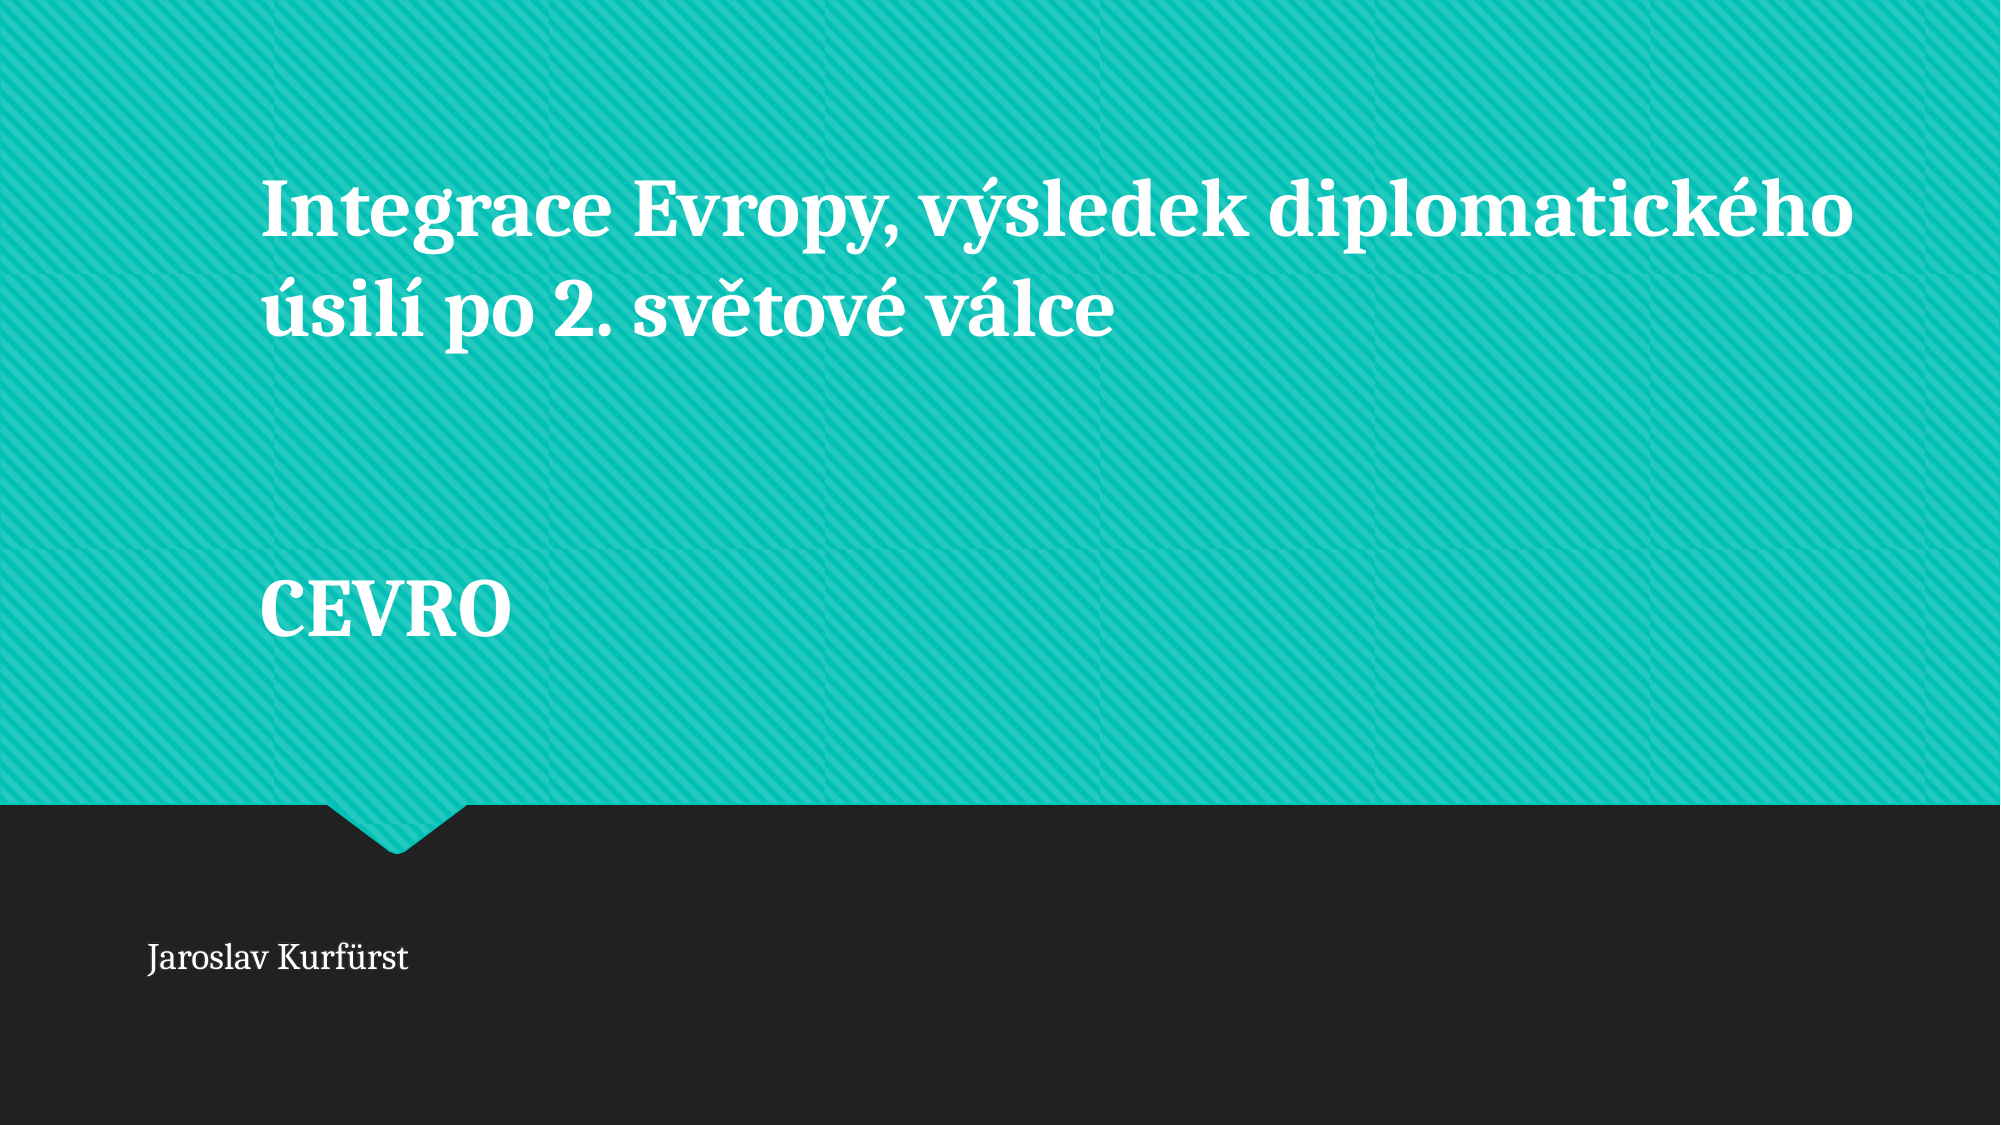

Integrace Evropy, výsledek diplomatického úsilí po 2. světové válce
CEVRO
# Jaroslav Kurfürst